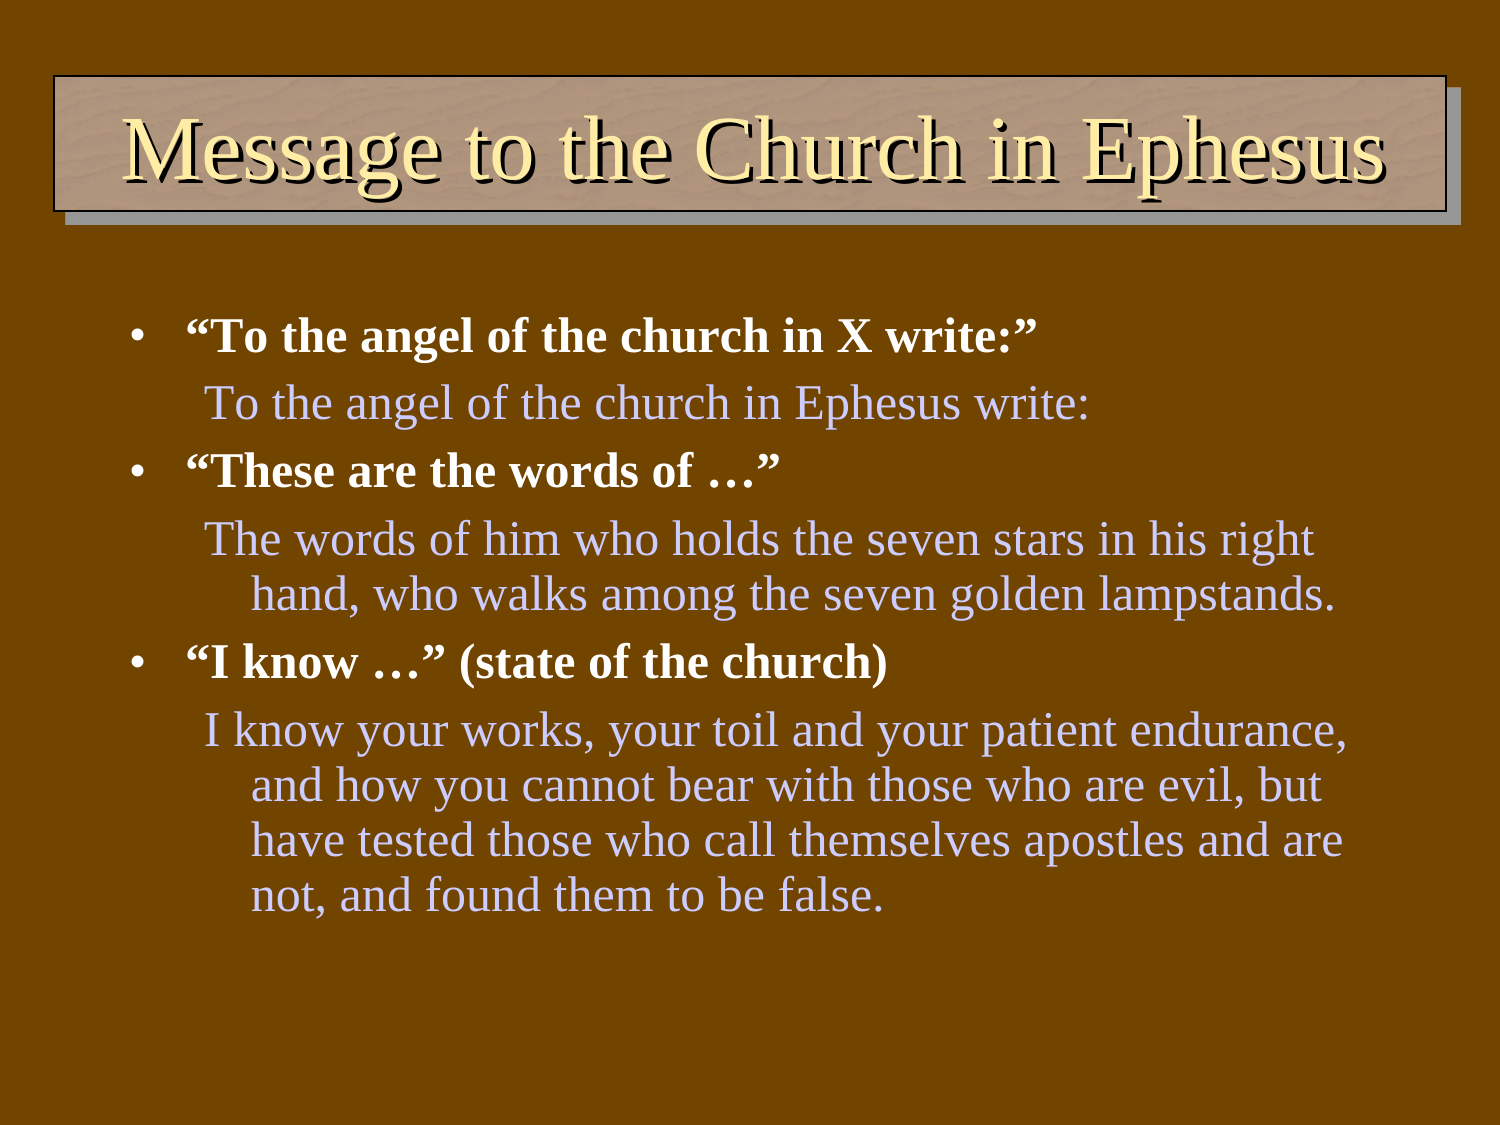

# Message to the Church in Ephesus
“To the angel of the church in X write:”
To the angel of the church in Ephesus write:
“These are the words of …”
The words of him who holds the seven stars in his right hand, who walks among the seven golden lampstands.
“I know …” (state of the church)
I know your works, your toil and your patient endurance, and how you cannot bear with those who are evil, but have tested those who call themselves apostles and are not, and found them to be false.